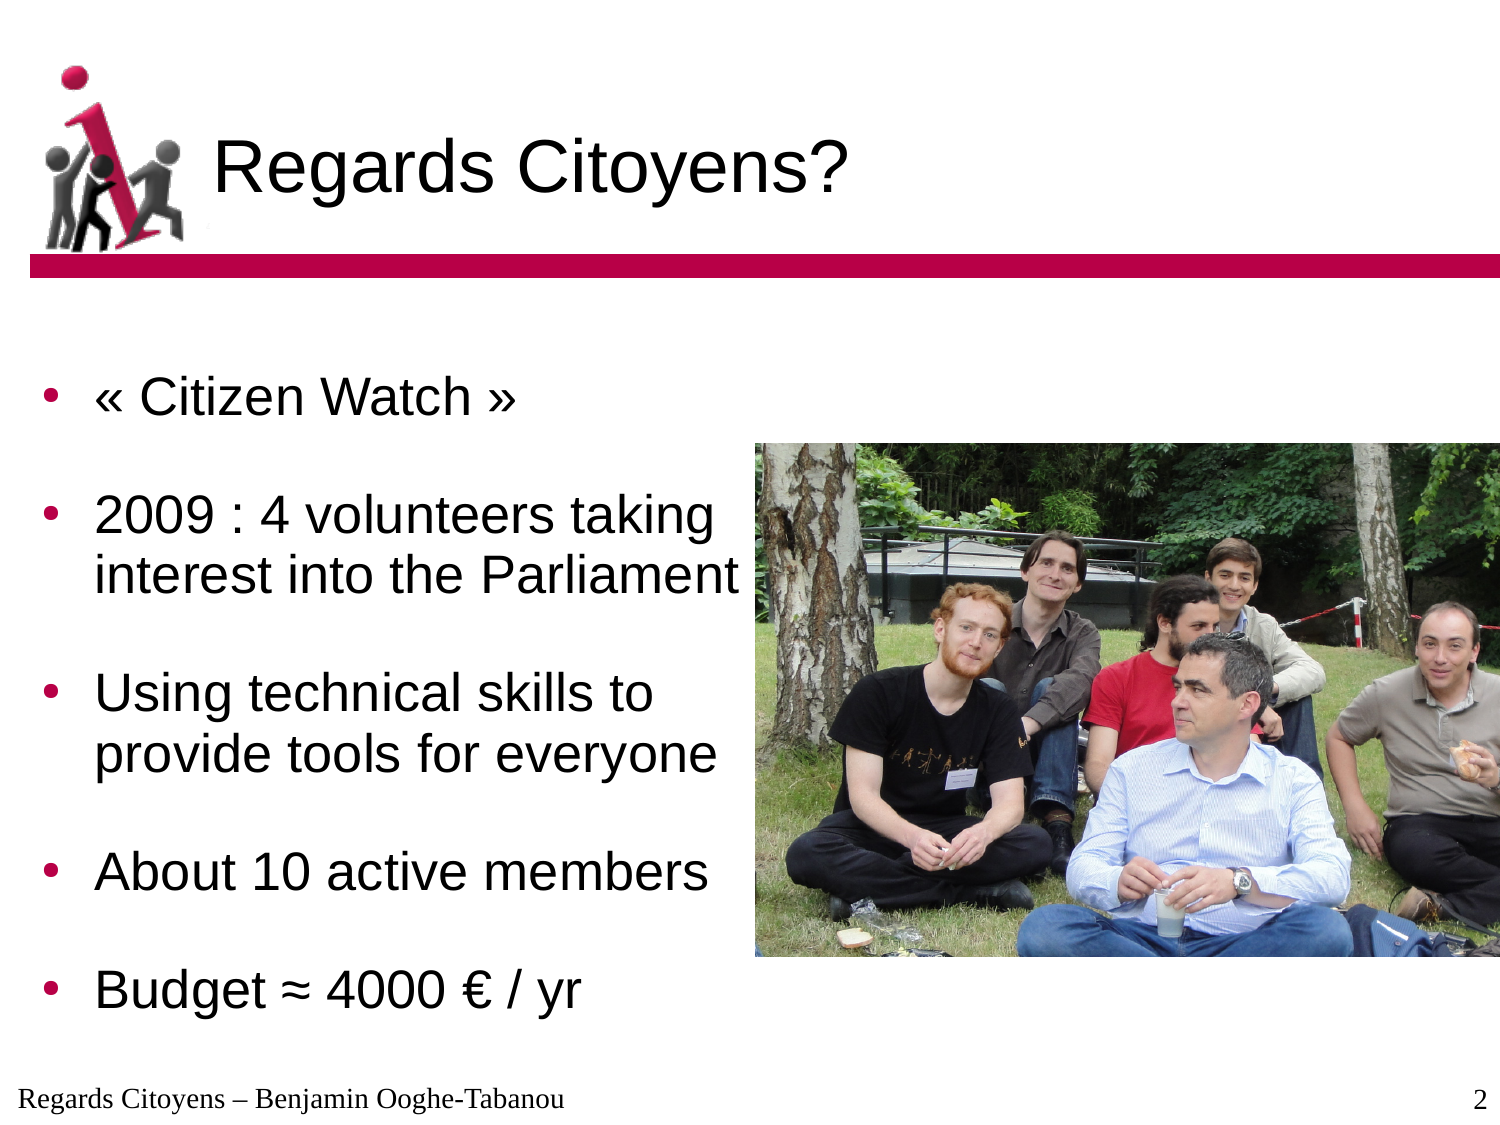

# Regards Citoyens?
« Citizen Watch »
2009 : 4 volunteers taking interest into the Parliament
Using technical skills to provide tools for everyone
About 10 active members
Budget ≈ 4000 € / yr
Regards Citoyens - Split 2015
2